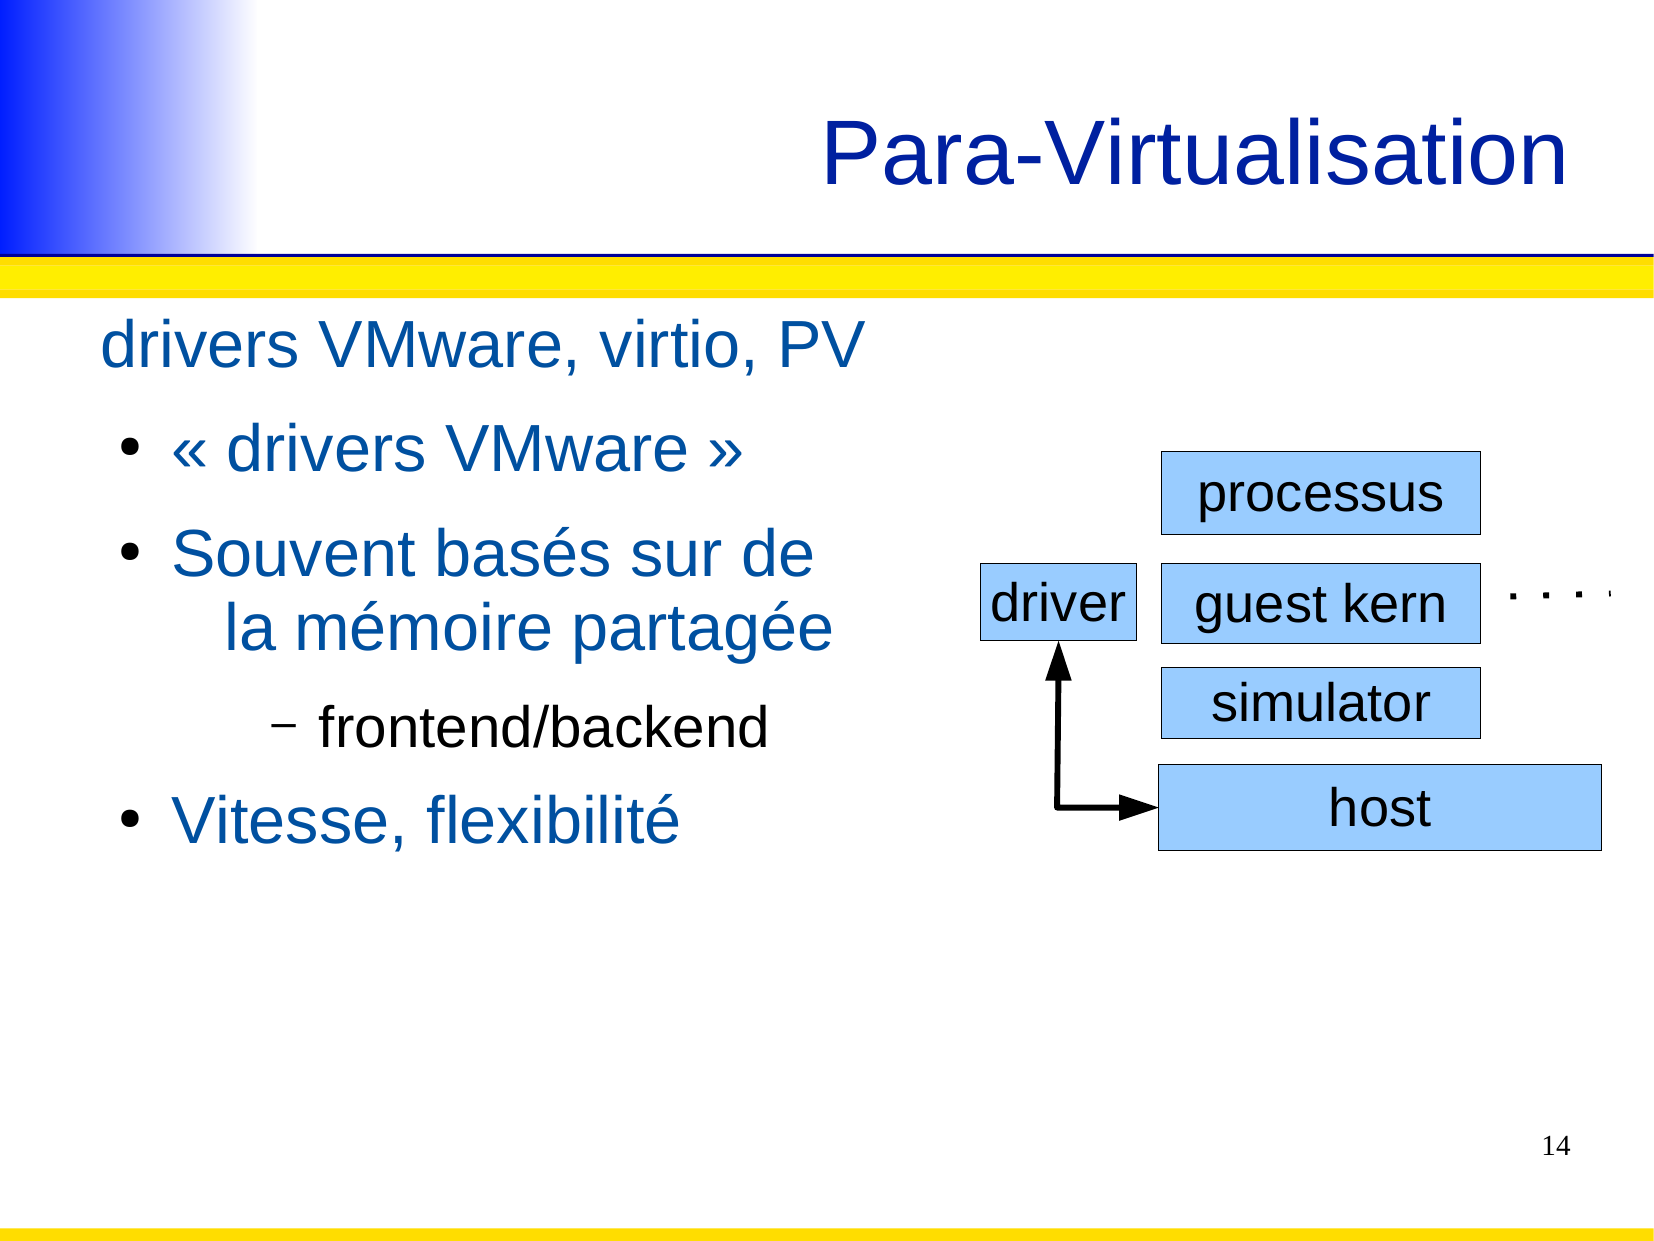

# Para-Virtualisation
drivers VMware, virtio, PV
« drivers VMware »
Souvent basés sur de
la mémoire partagée
frontend/backend
Vitesse, flexibilité
processus
driver
guest kern
simulator
host
14